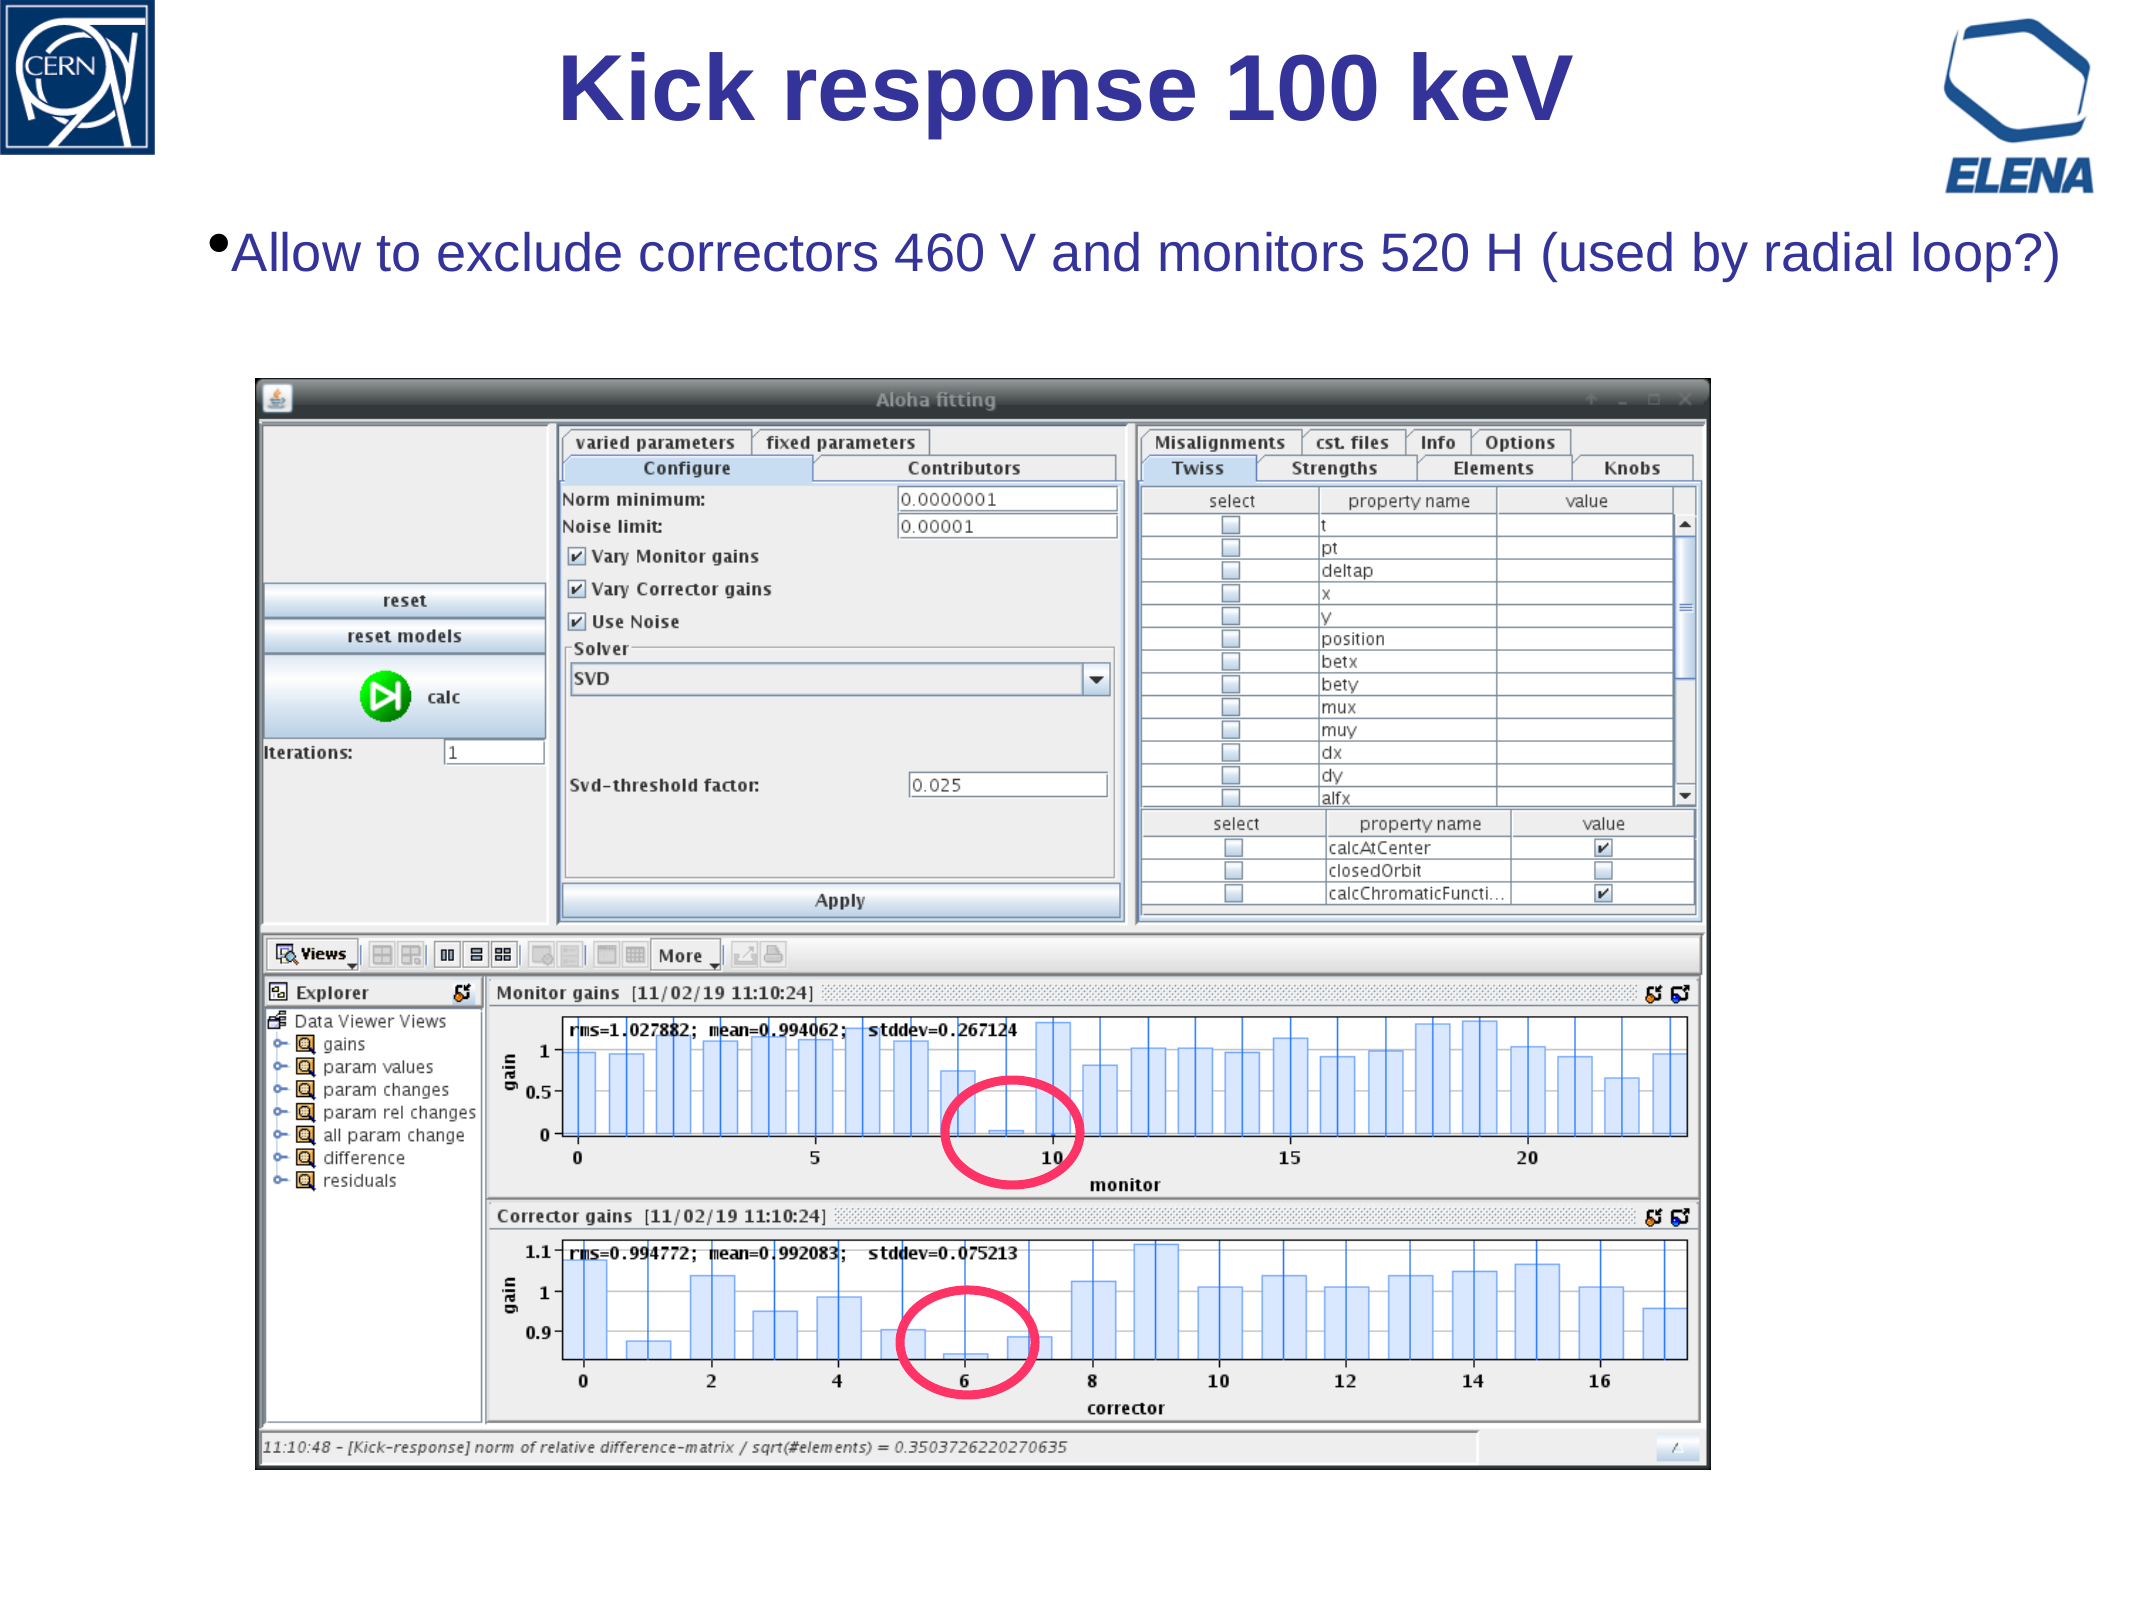

# Kick response 100 keV
Allow to exclude correctors 460 V and monitors 520 H (used by radial loop?)